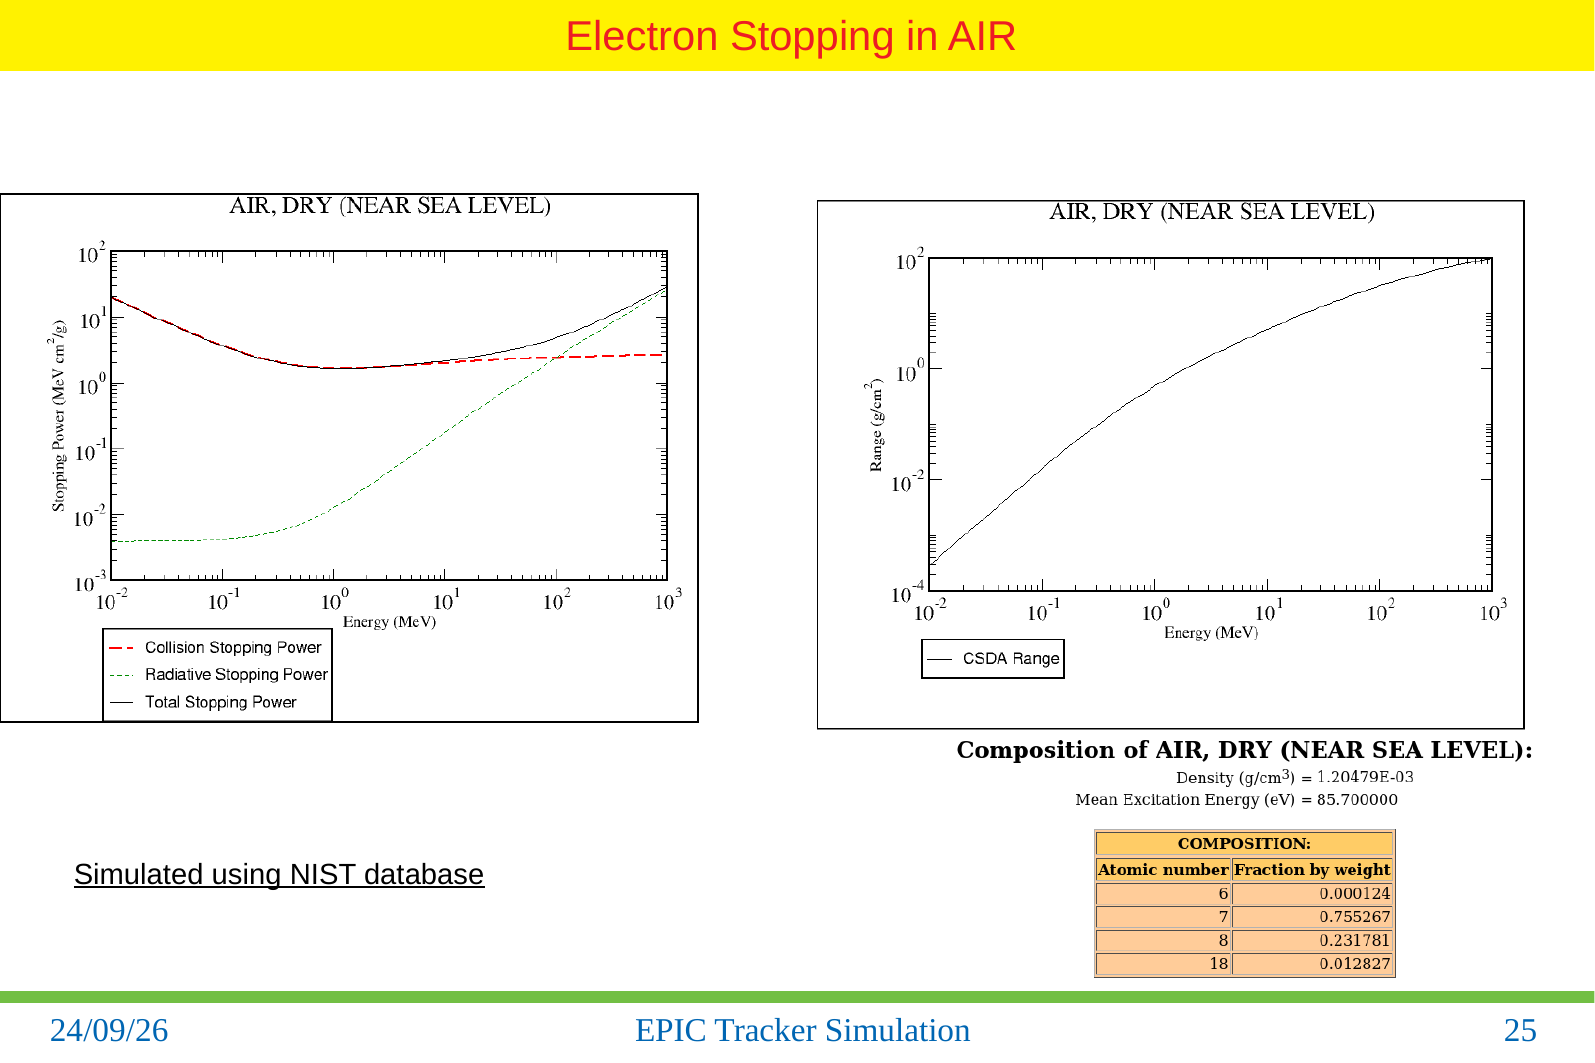

# Electron Stopping in AIR
Simulated using NIST database
EPIC Tracker Simulation
25